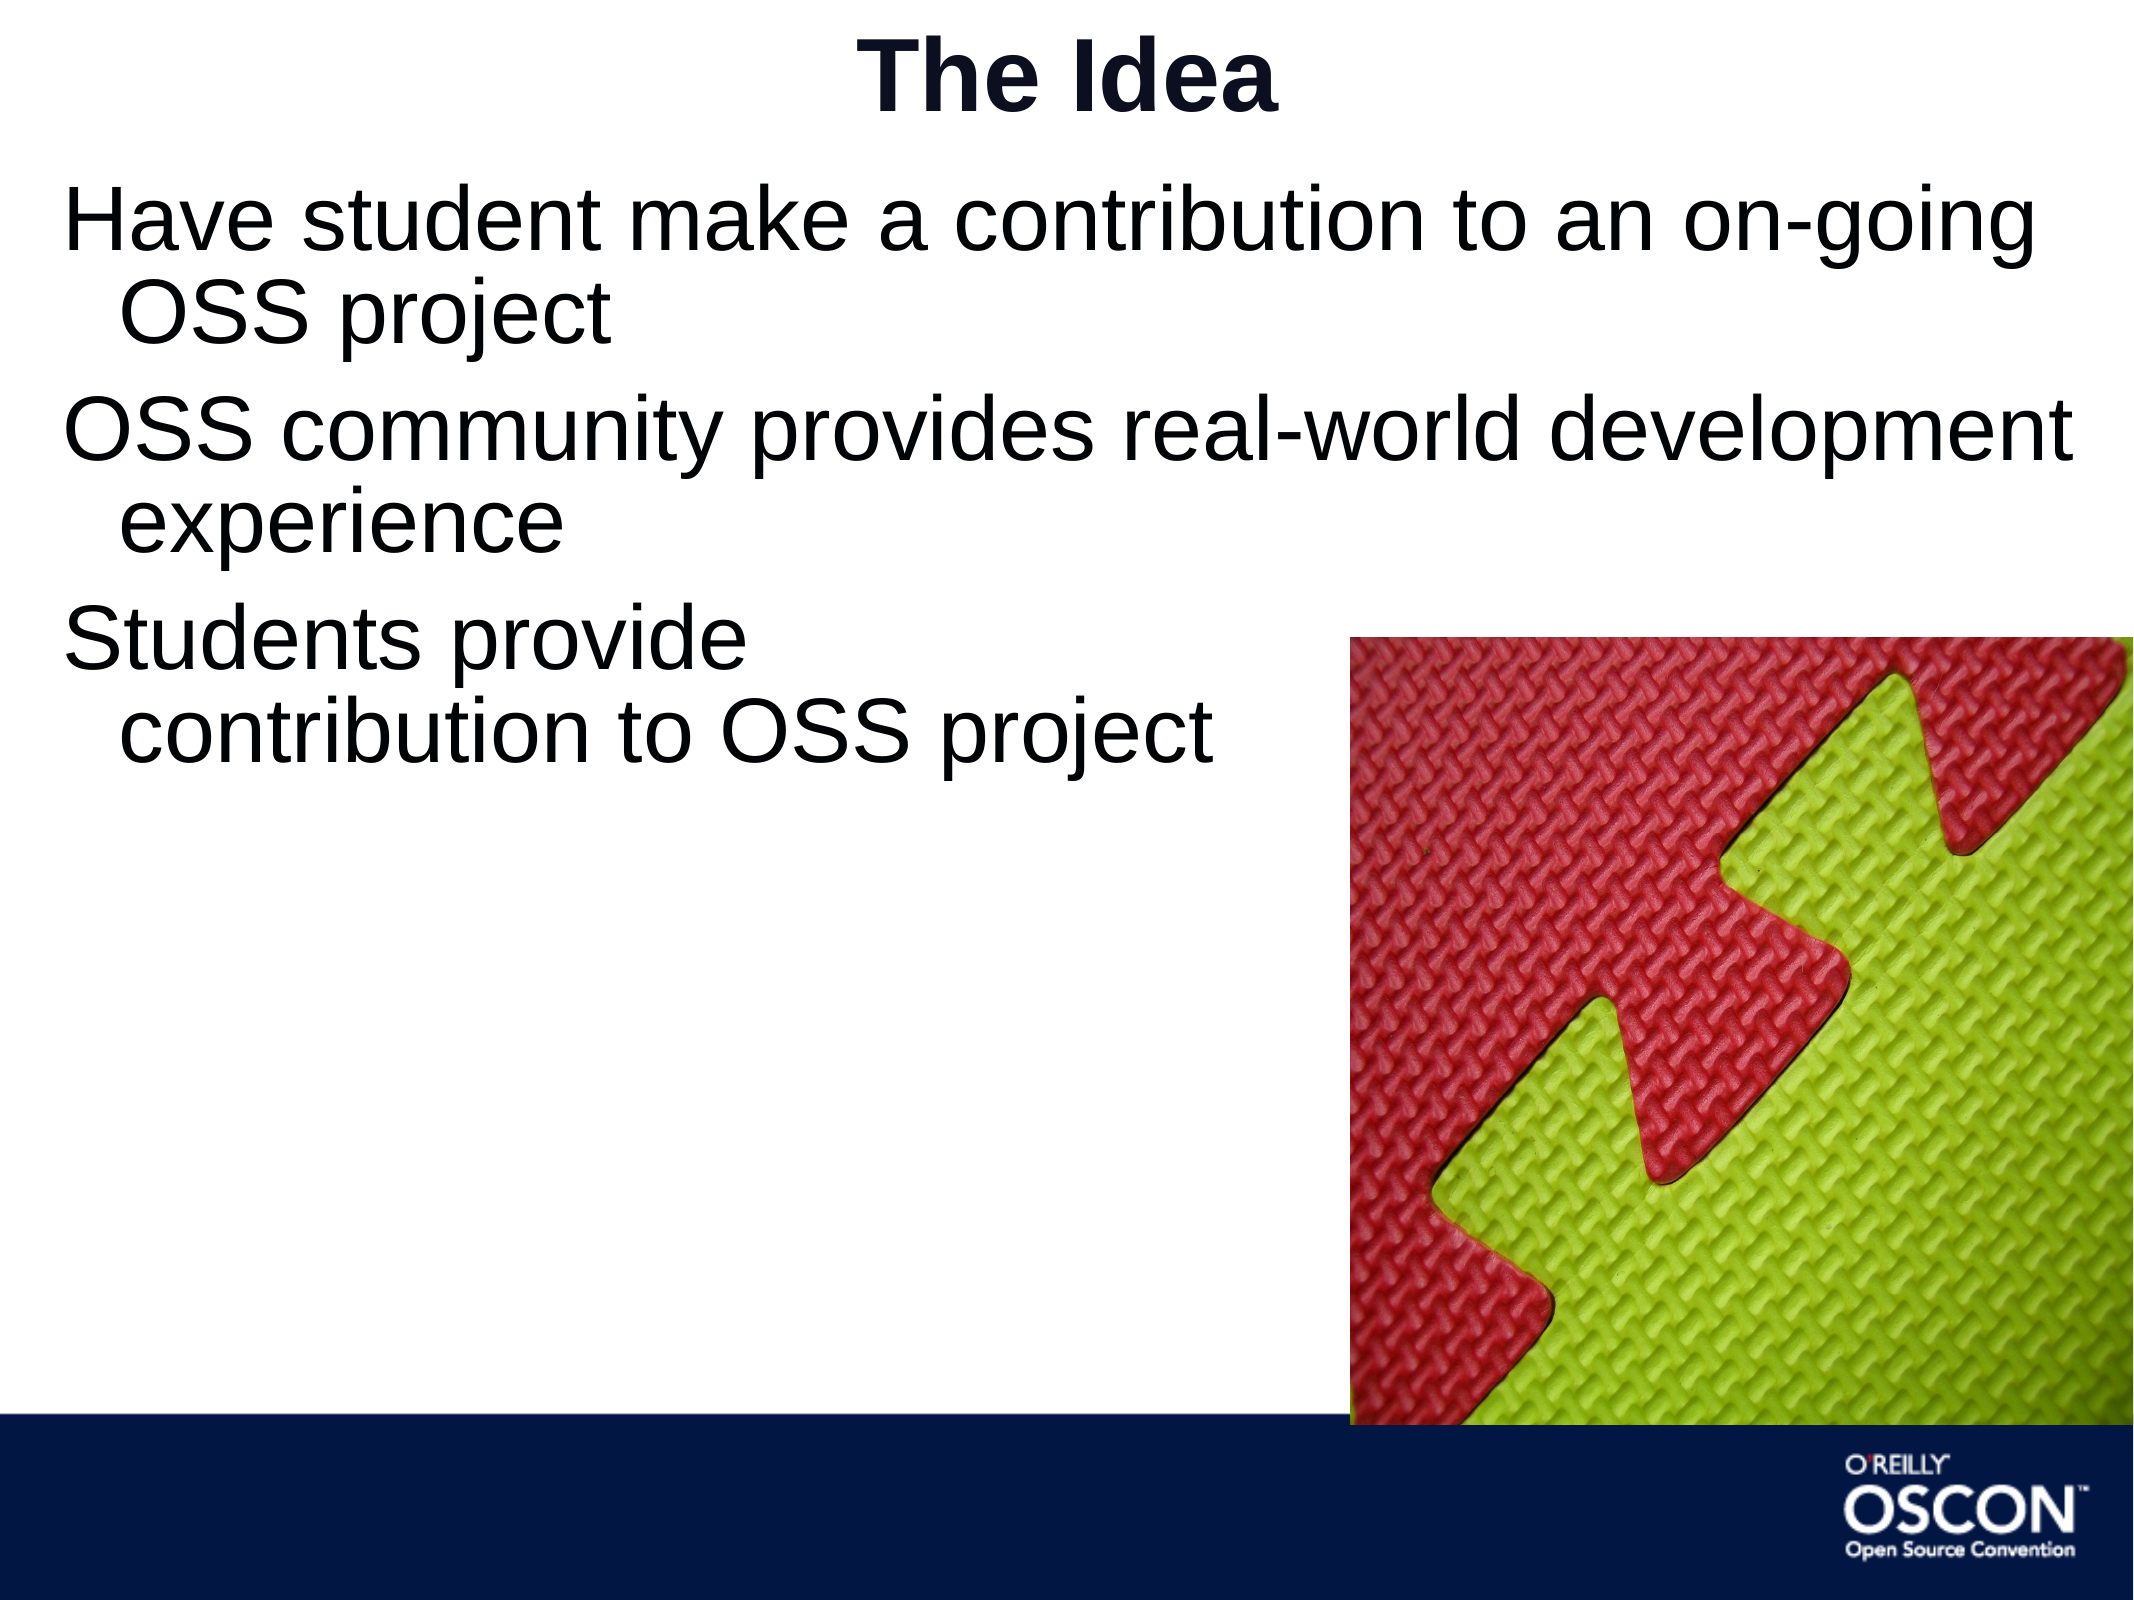

# The Idea
Have student make a contribution to an on-going OSS project
OSS community provides real-world development experience
Students provide
contribution to OSS project